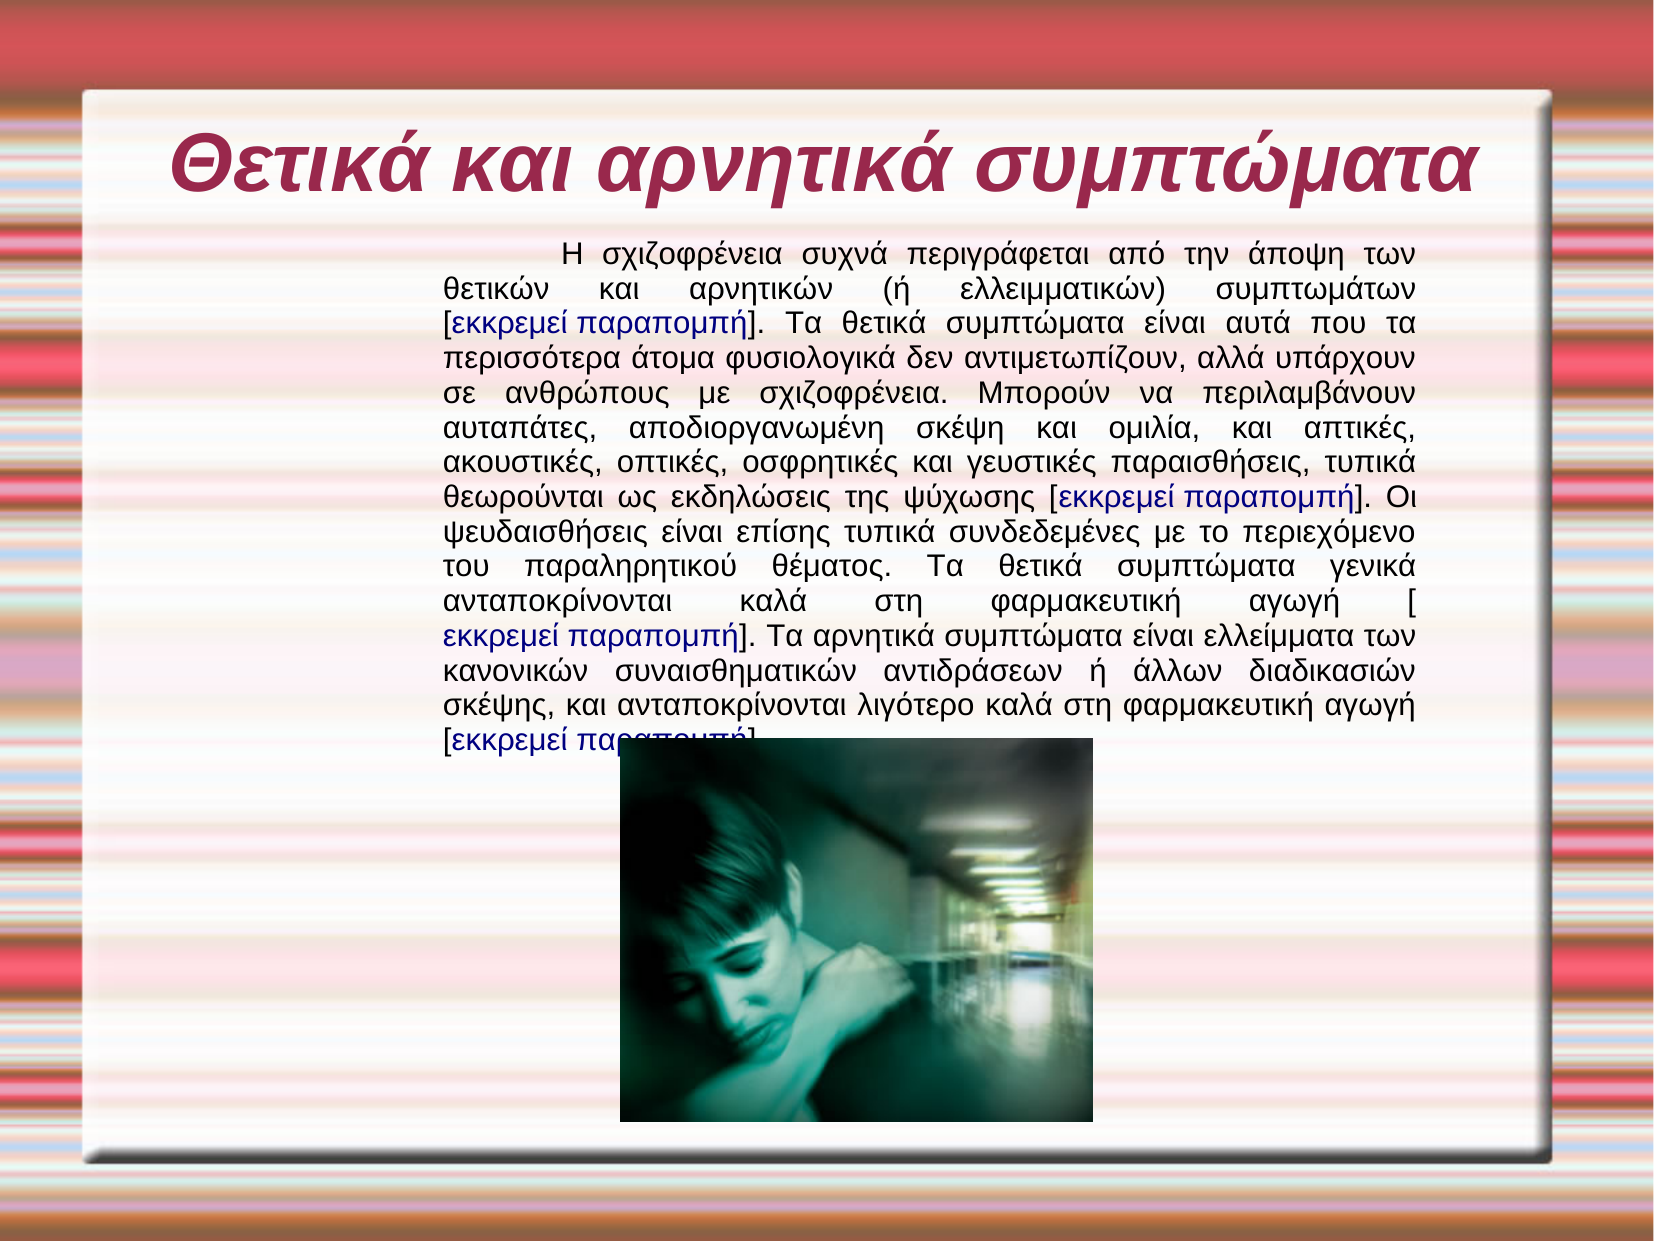

# Θετικά και αρνητικά συμπτώματα
	Η σχιζοφρένεια συχνά περιγράφεται από την άποψη των θετικών και αρνητικών (ή ελλειμματικών) συμπτωμάτων
[εκκρεμεί παραπομπή]. Τα θετικά συμπτώματα είναι αυτά που τα περισσότερα άτομα φυσιολογικά δεν αντιμετωπίζουν, αλλά υπάρχουν σε ανθρώπους με σχιζοφρένεια. Μπορούν να περιλαμβάνουν αυταπάτες, αποδιοργανωμένη σκέψη και ομιλία, και απτικές, ακουστικές, οπτικές, οσφρητικές και γευστικές παραισθήσεις, τυπικά θεωρούνται ως εκδηλώσεις της ψύχωσης [εκκρεμεί παραπομπή]. Οι ψευδαισθήσεις είναι επίσης τυπικά συνδεδεμένες με το περιεχόμενο του παραληρητικού θέματος. Τα θετικά συμπτώματα γενικά ανταποκρίνονται καλά στη φαρμακευτική αγωγή [εκκρεμεί παραπομπή]. Τα αρνητικά συμπτώματα είναι ελλείμματα των κανονικών συναισθηματικών αντιδράσεων ή άλλων διαδικασιών σκέψης, και ανταποκρίνονται λιγότερο καλά στη φαρμακευτική αγωγή [εκκρεμεί παραπομπή].